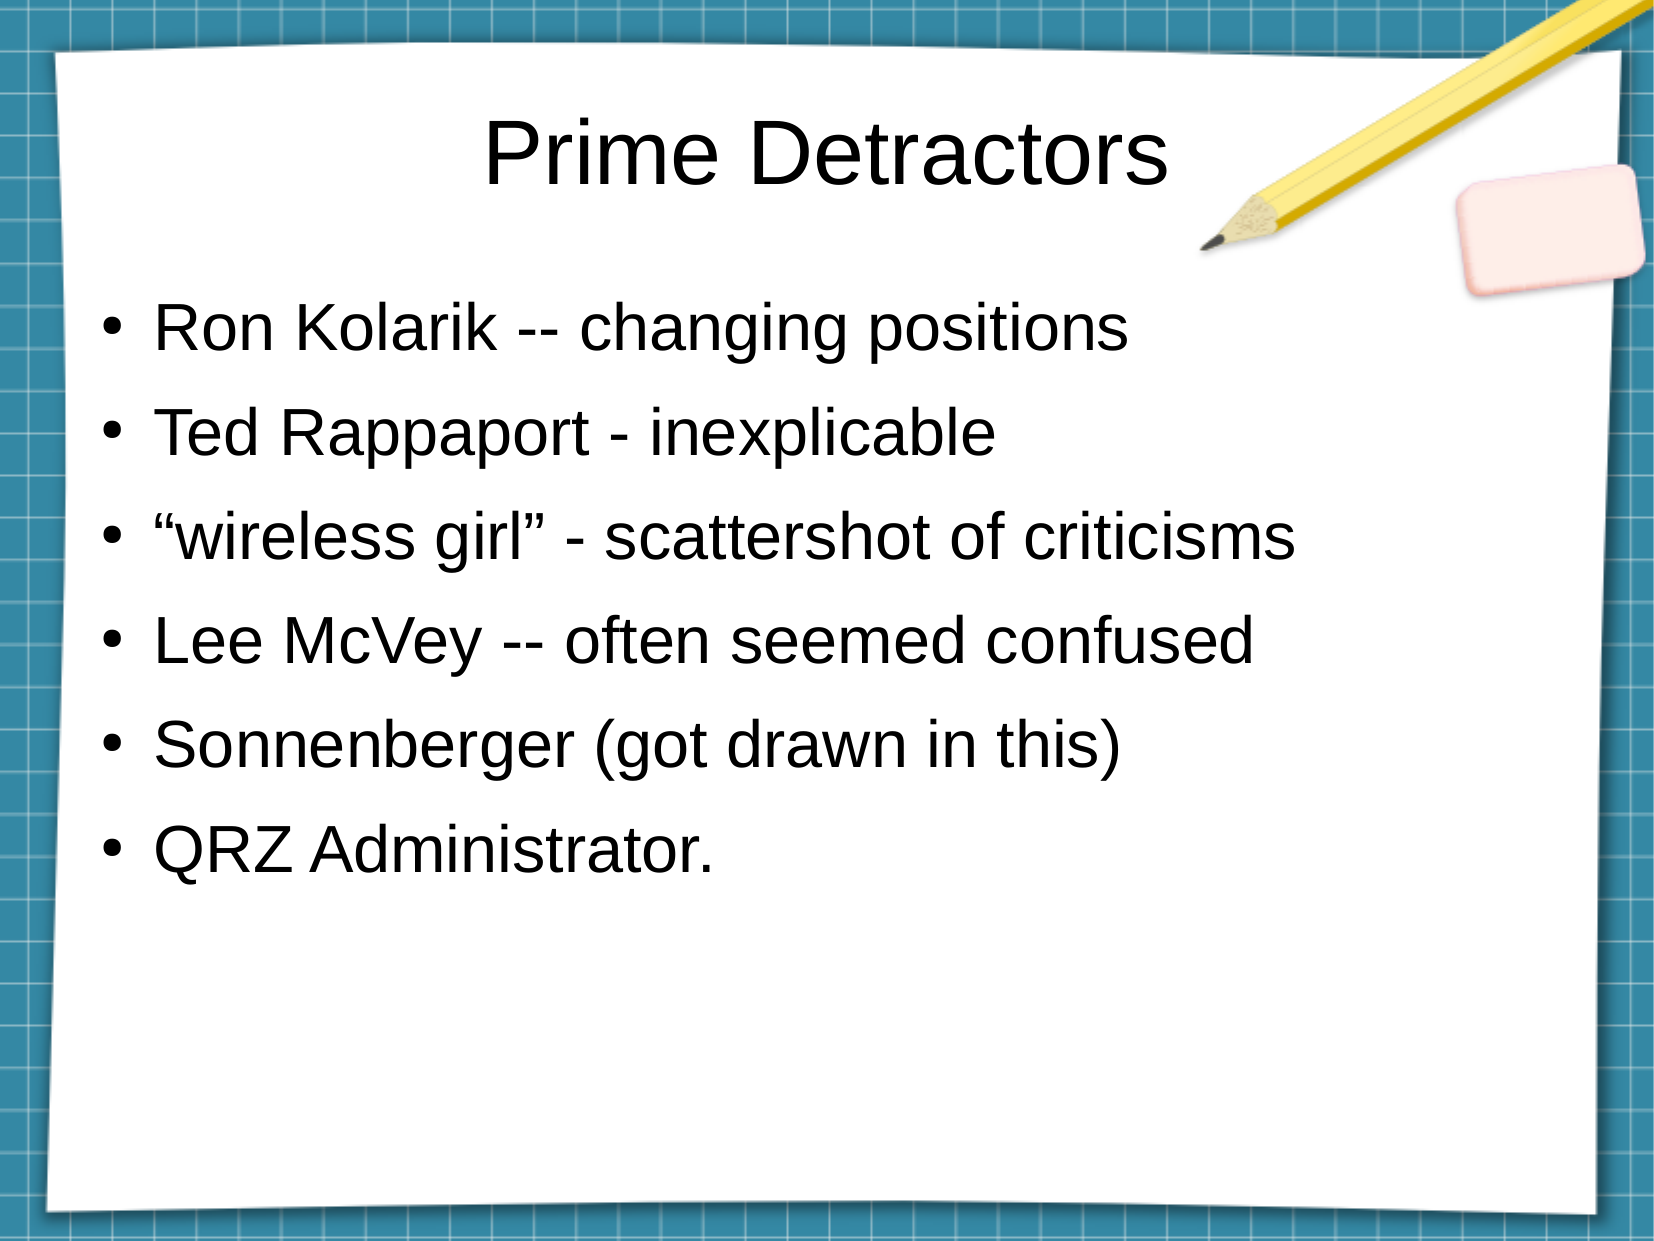

# Prime Detractors
Ron Kolarik -- changing positions
Ted Rappaport - inexplicable
“wireless girl” - scattershot of criticisms
Lee McVey -- often seemed confused
Sonnenberger (got drawn in this)
QRZ Administrator.